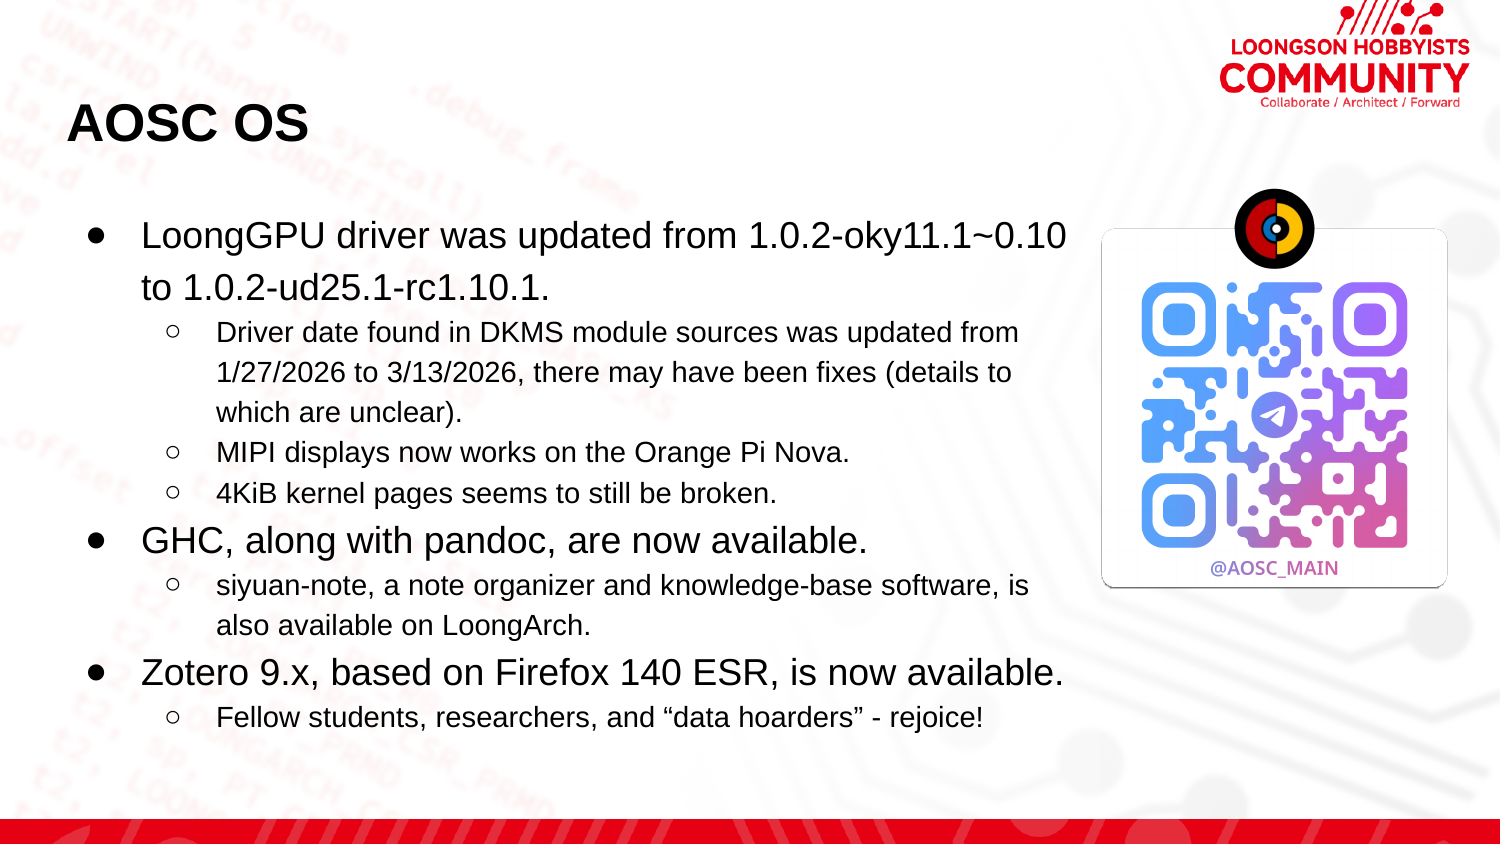

# AOSC OS
LoongGPU driver was updated from 1.0.2-oky11.1~0.10 to 1.0.2-ud25.1-rc1.10.1.
Driver date found in DKMS module sources was updated from 1/27/2026 to 3/13/2026, there may have been fixes (details to which are unclear).
MIPI displays now works on the Orange Pi Nova.
4KiB kernel pages seems to still be broken.
GHC, along with pandoc, are now available.
siyuan-note, a note organizer and knowledge-base software, is also available on LoongArch.
Zotero 9.x, based on Firefox 140 ESR, is now available.
Fellow students, researchers, and “data hoarders” - rejoice!